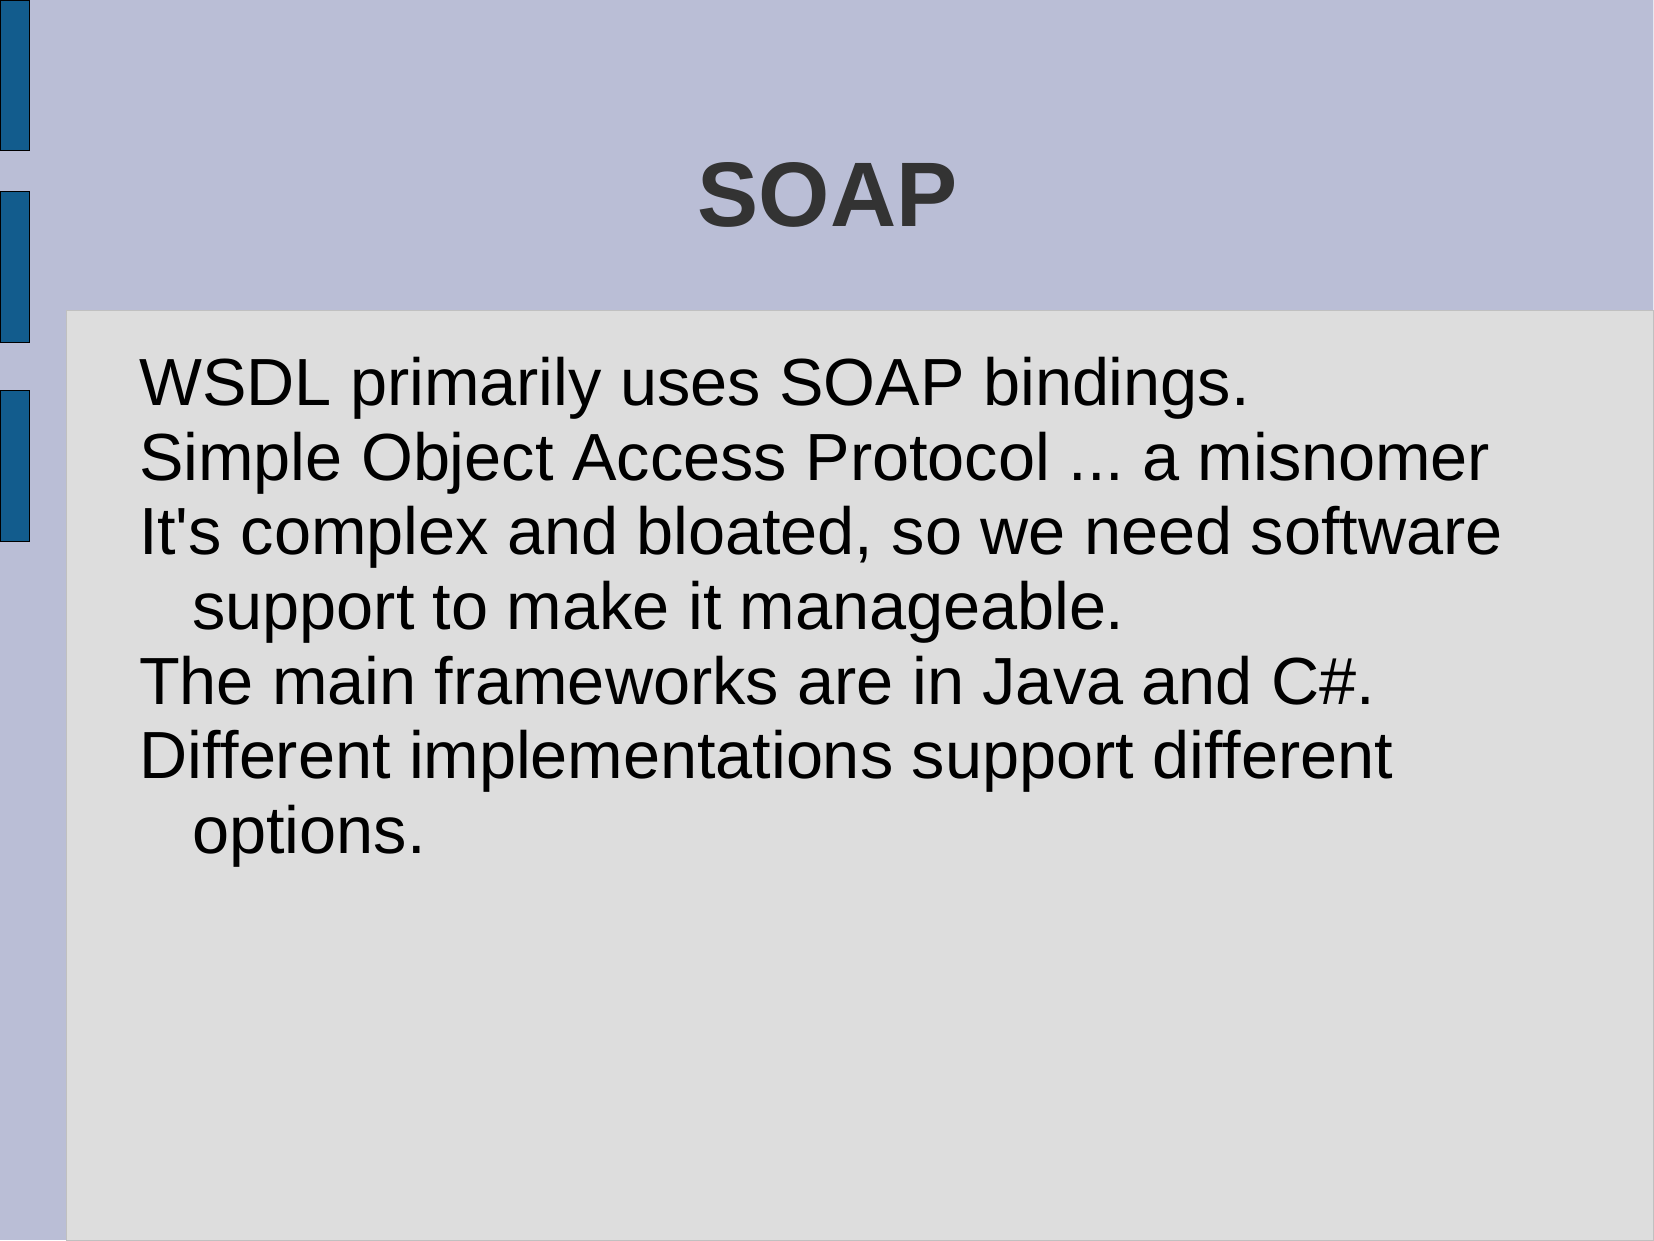

# SOAP
WSDL primarily uses SOAP bindings.
Simple Object Access Protocol ... a misnomer
It's complex and bloated, so we need software support to make it manageable.
The main frameworks are in Java and C#.
Different implementations support different options.